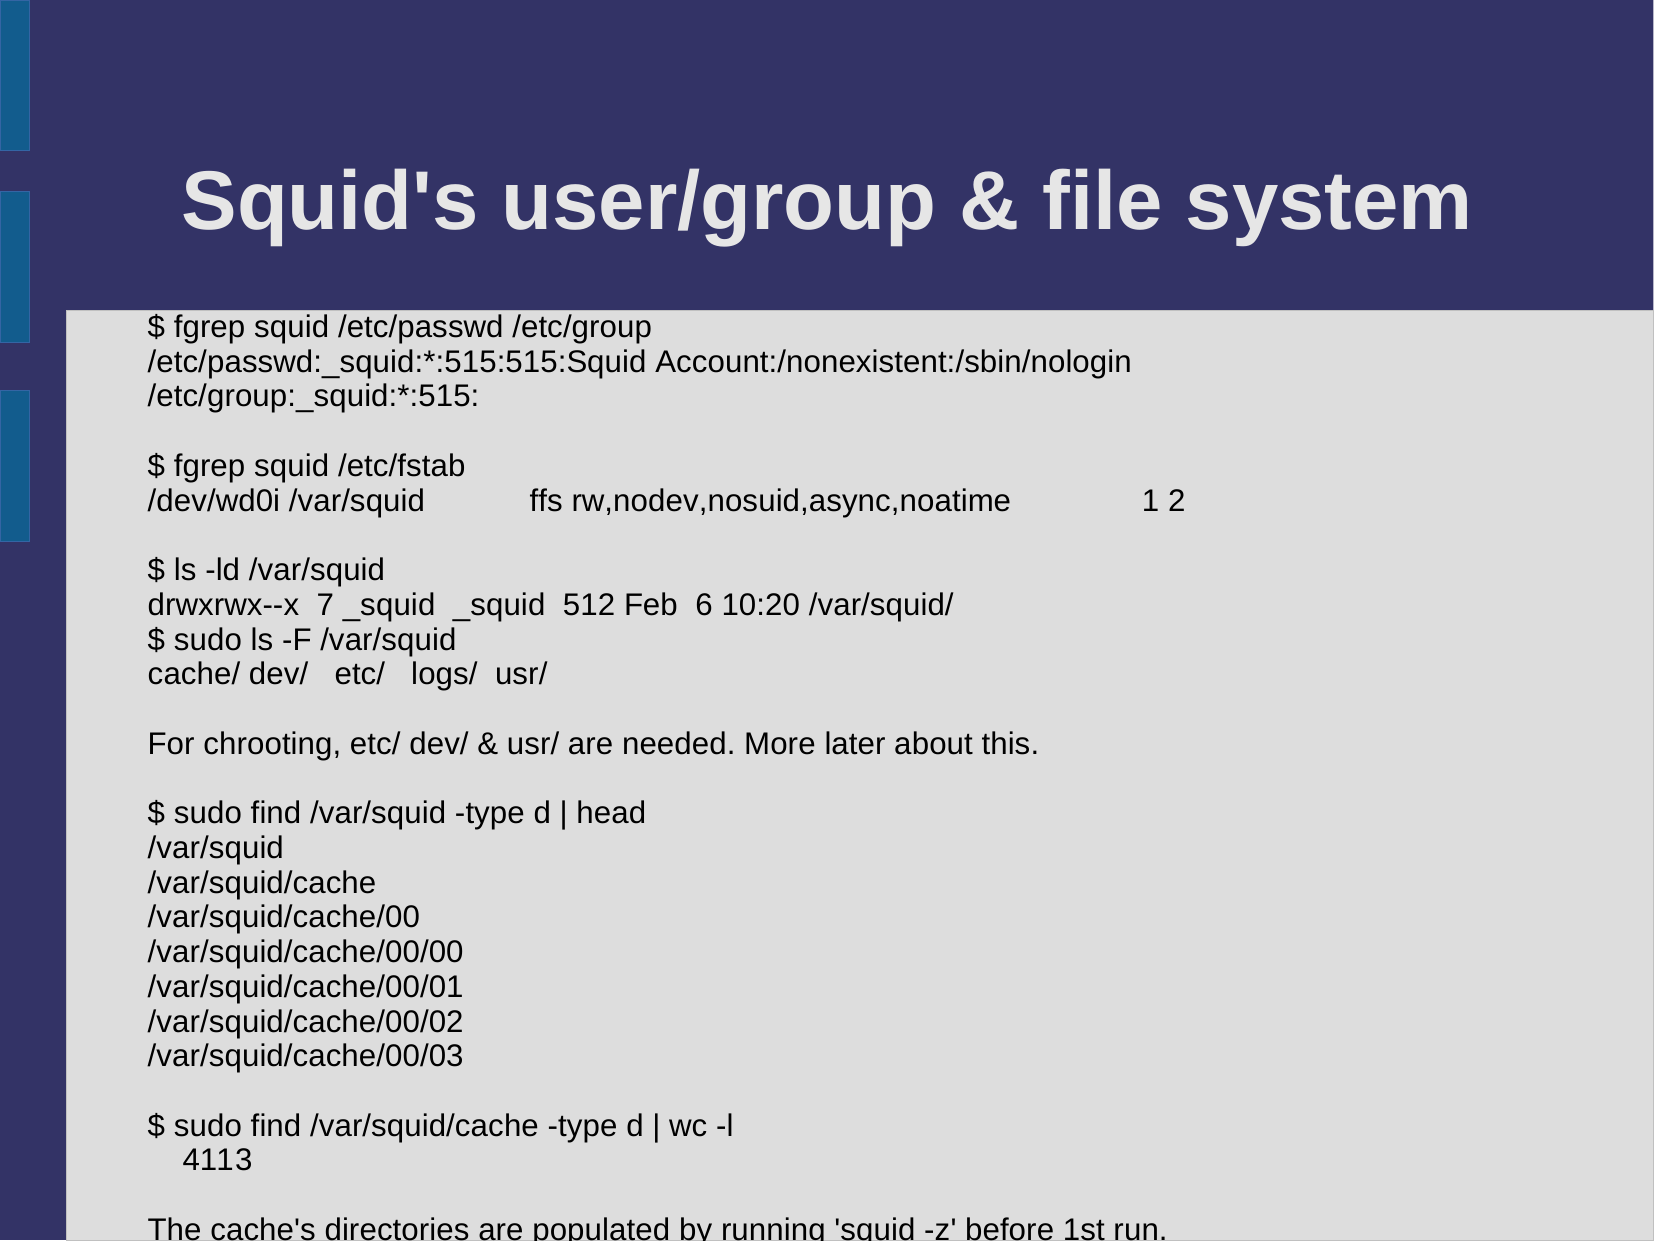

# Squid's user/group & file system
$ fgrep squid /etc/passwd /etc/group
/etc/passwd:_squid:*:515:515:Squid Account:/nonexistent:/sbin/nologin
/etc/group:_squid:*:515:
$ fgrep squid /etc/fstab
/dev/wd0i /var/squid ffs rw,nodev,nosuid,async,noatime 1 2
$ ls -ld /var/squid
drwxrwx--x 7 _squid _squid 512 Feb 6 10:20 /var/squid/
$ sudo ls -F /var/squid
cache/ dev/ etc/ logs/ usr/
For chrooting, etc/ dev/ & usr/ are needed. More later about this.
$ sudo find /var/squid -type d | head
/var/squid
/var/squid/cache
/var/squid/cache/00
/var/squid/cache/00/00
/var/squid/cache/00/01
/var/squid/cache/00/02
/var/squid/cache/00/03
$ sudo find /var/squid/cache -type d | wc -l
 4113
The cache's directories are populated by running 'squid -z' before 1st run.